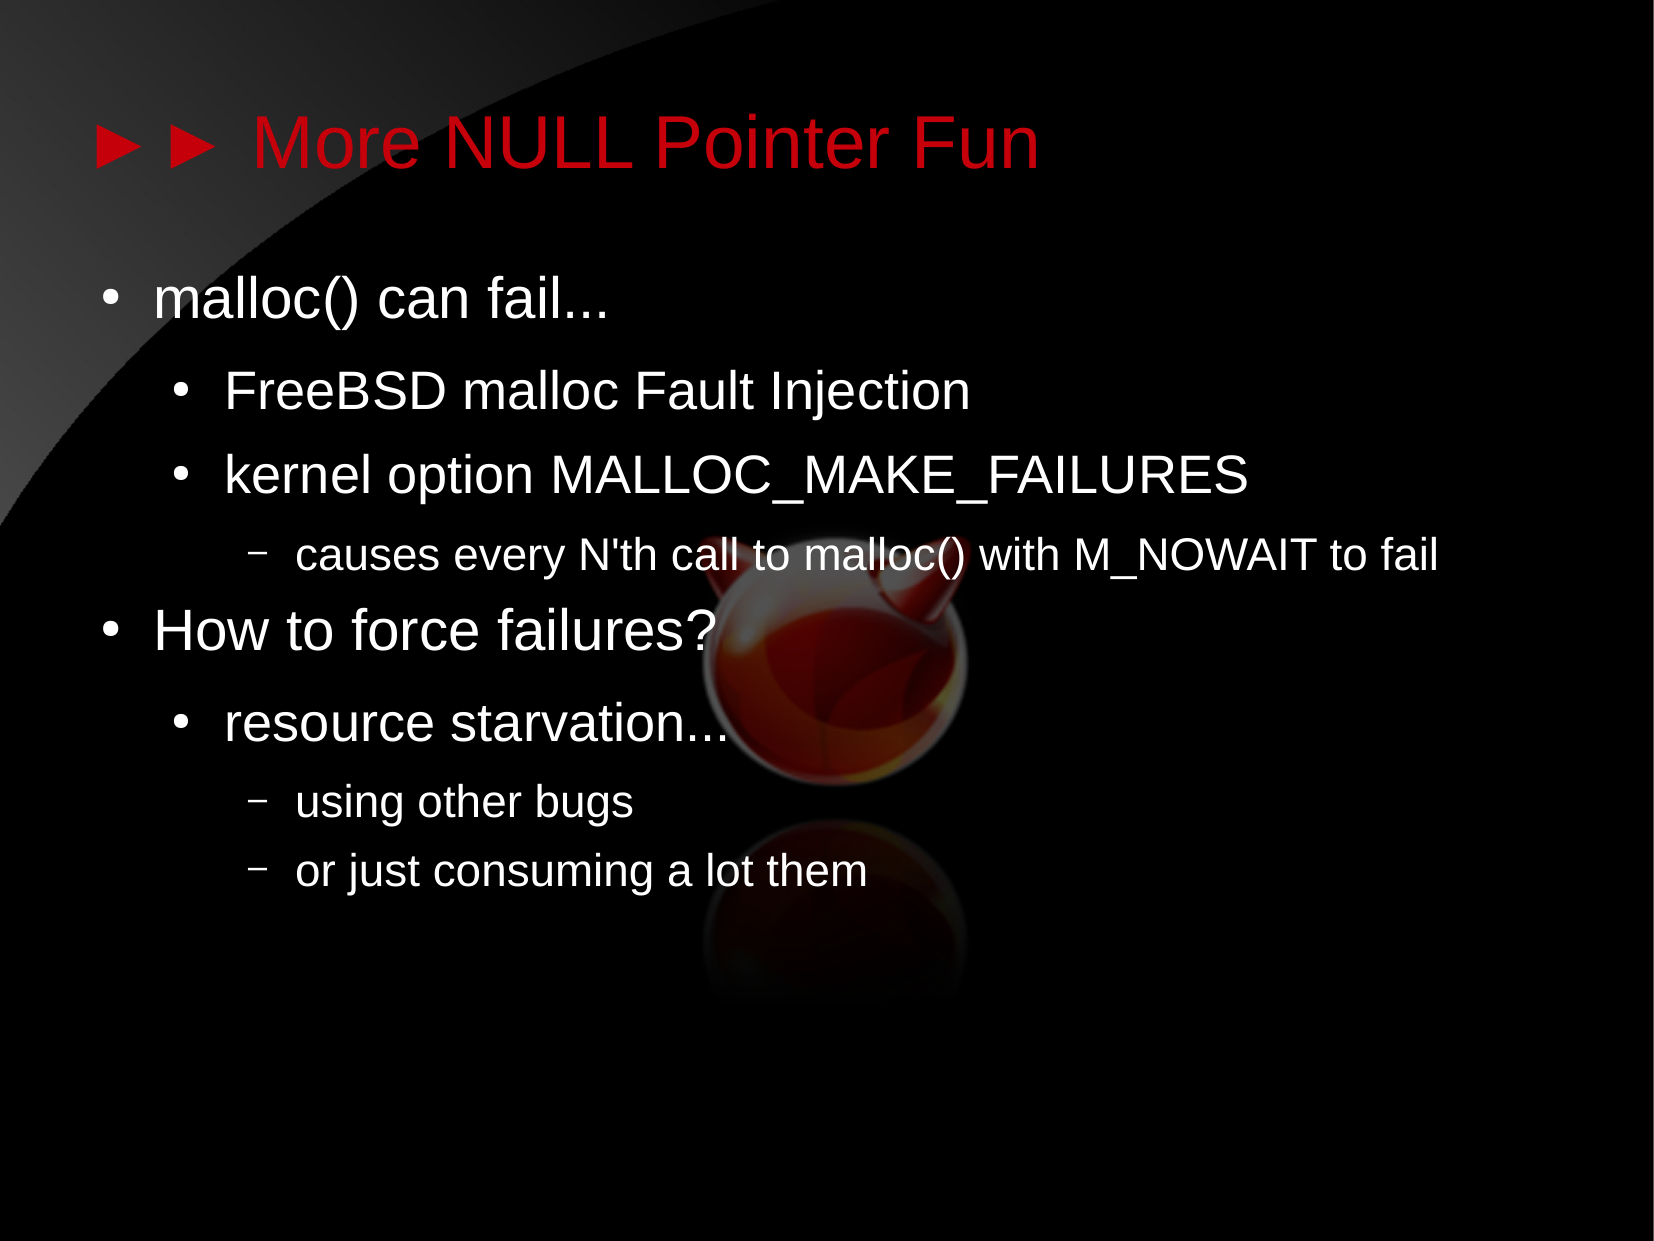

# ►► More NULL Pointer Fun
malloc() can fail...
FreeBSD malloc Fault Injection
kernel option MALLOC_MAKE_FAILURES
causes every N'th call to malloc() with M_NOWAIT to fail
How to force failures?
resource starvation...
using other bugs
or just consuming a lot them